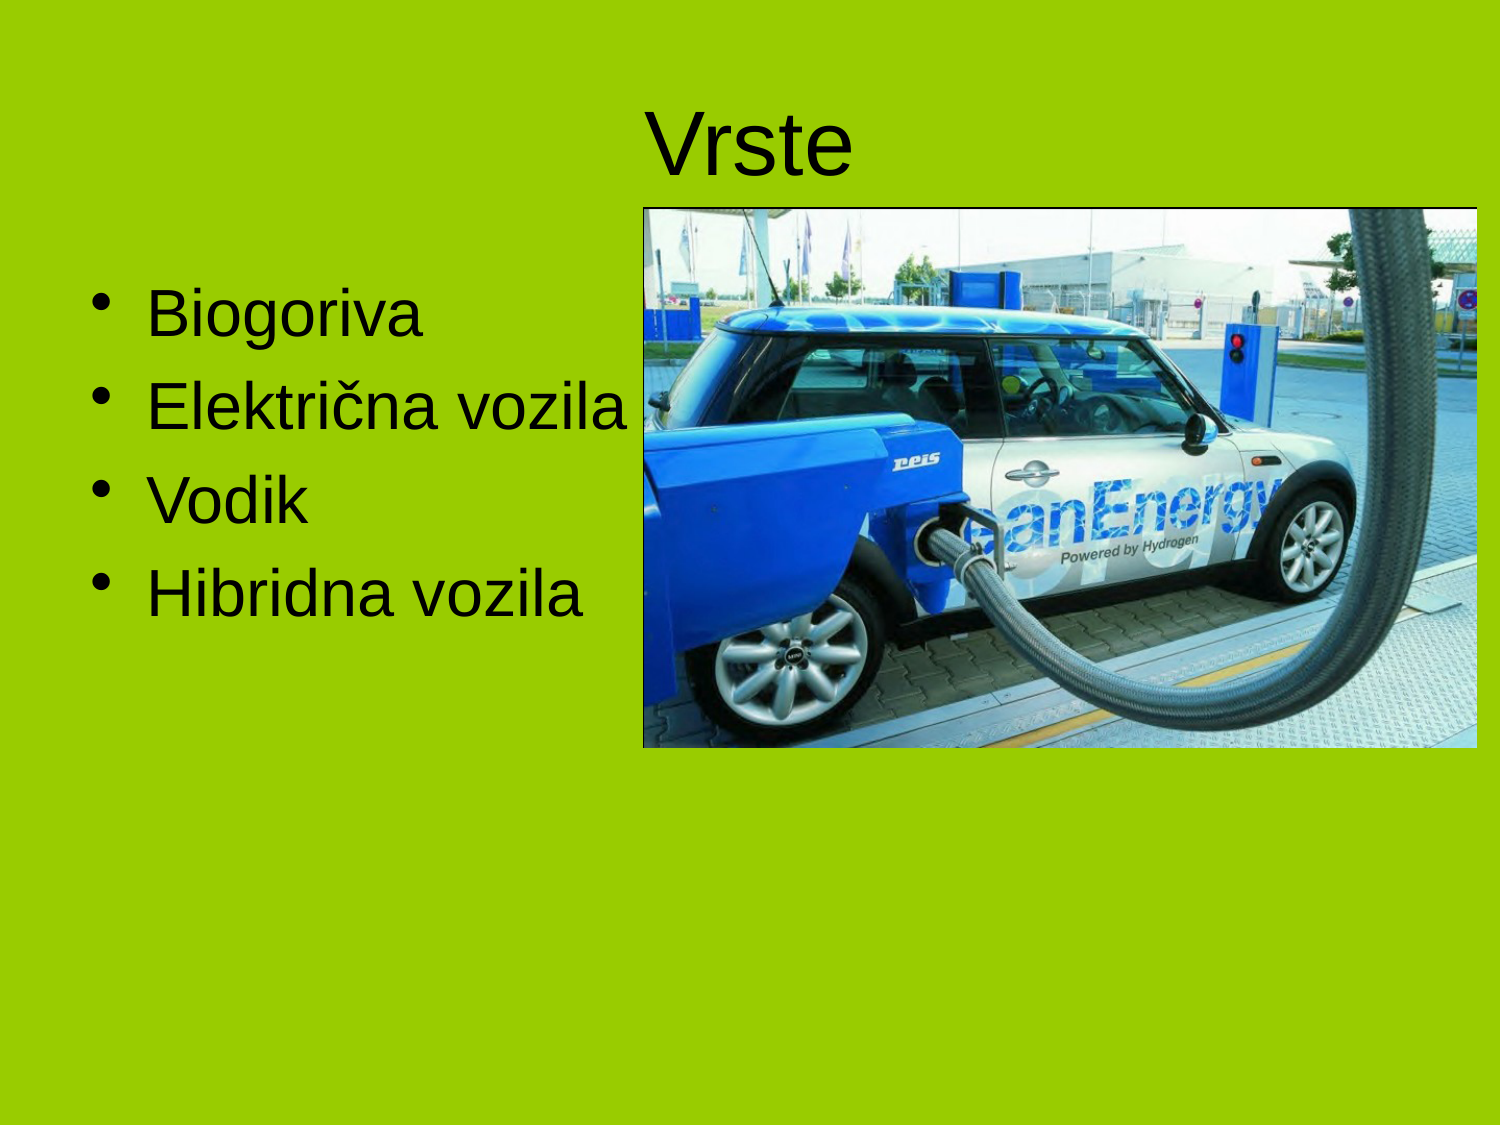

# Vrste
Biogoriva
Električna vozila
Vodik
Hibridna vozila